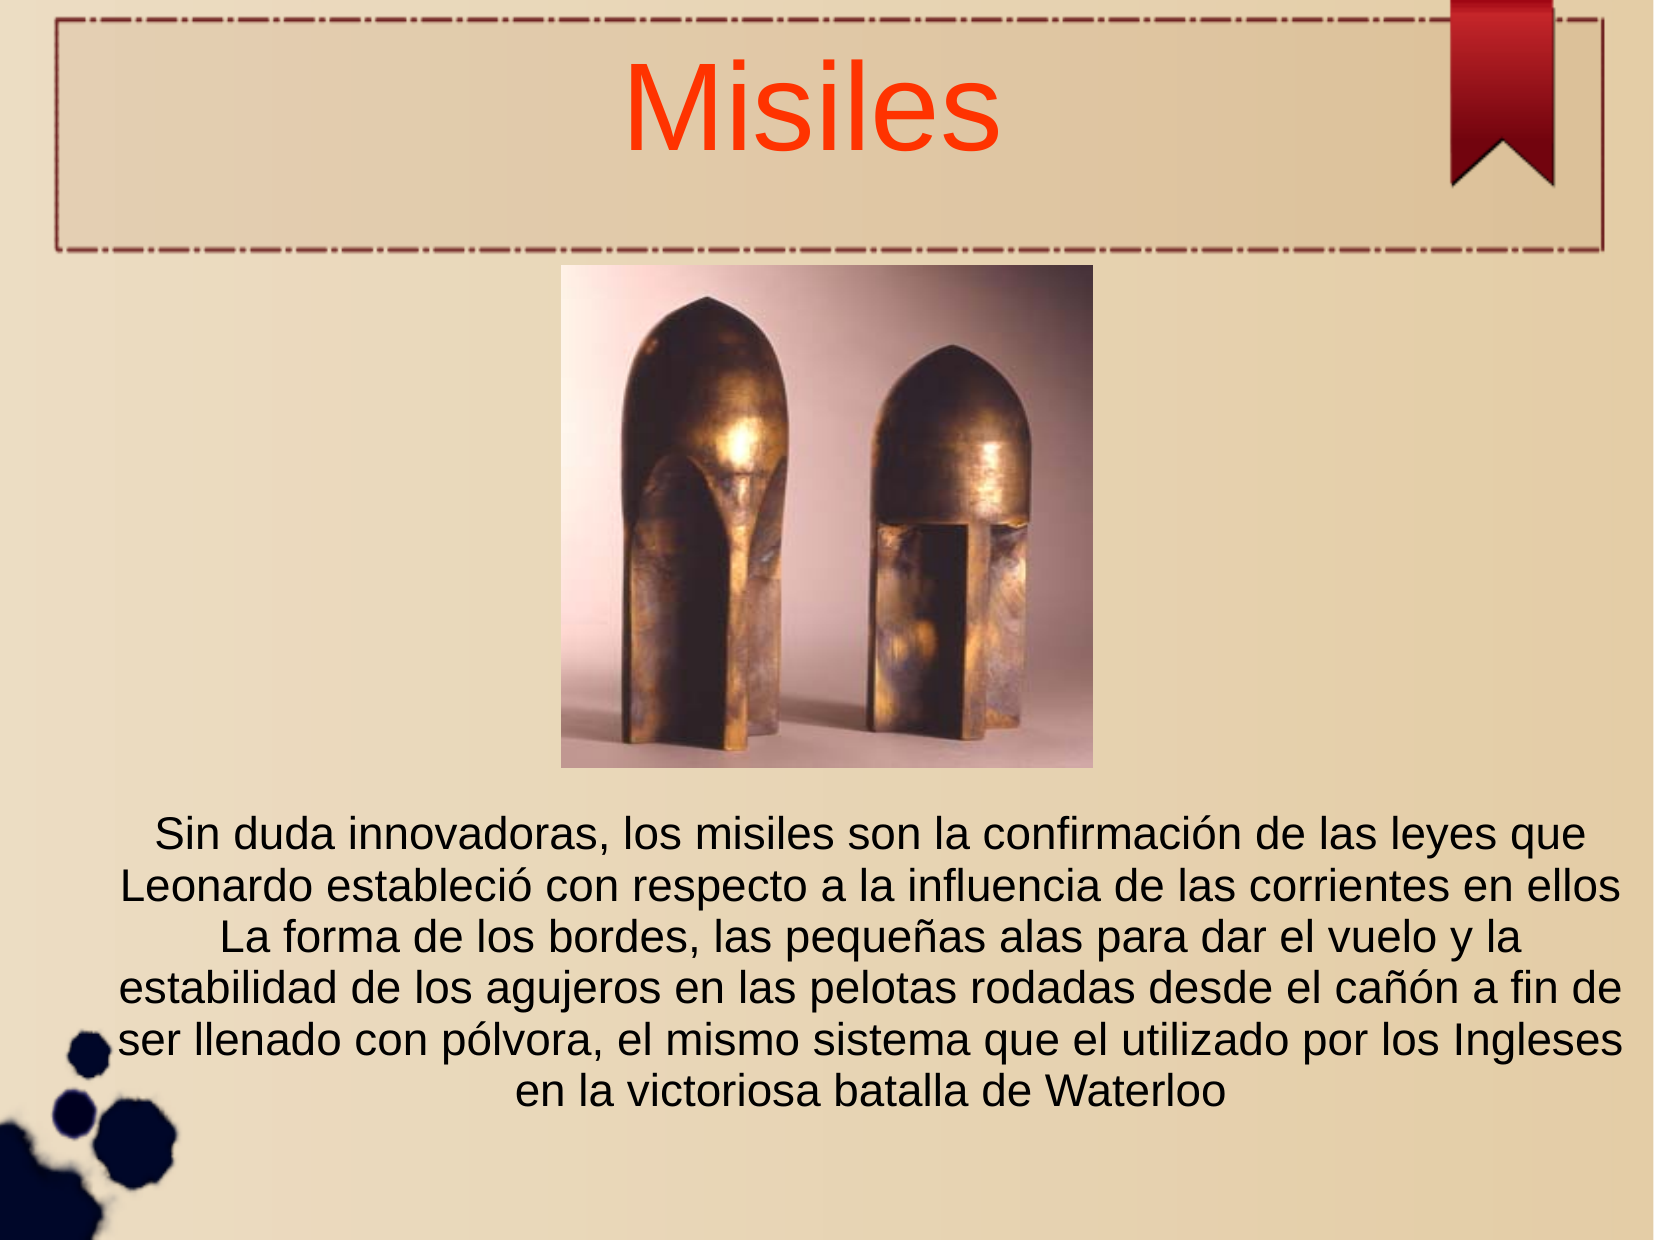

Misiles
Sin duda innovadoras, los misiles son la confirmación de las leyes que Leonardo estableció con respecto a la influencia de las corrientes en ellos La forma de los bordes, las pequeñas alas para dar el vuelo y la estabilidad de los agujeros en las pelotas rodadas desde el cañón a fin de ser llenado con pólvora, el mismo sistema que el utilizado por los Ingleses en la victoriosa batalla de Waterloo